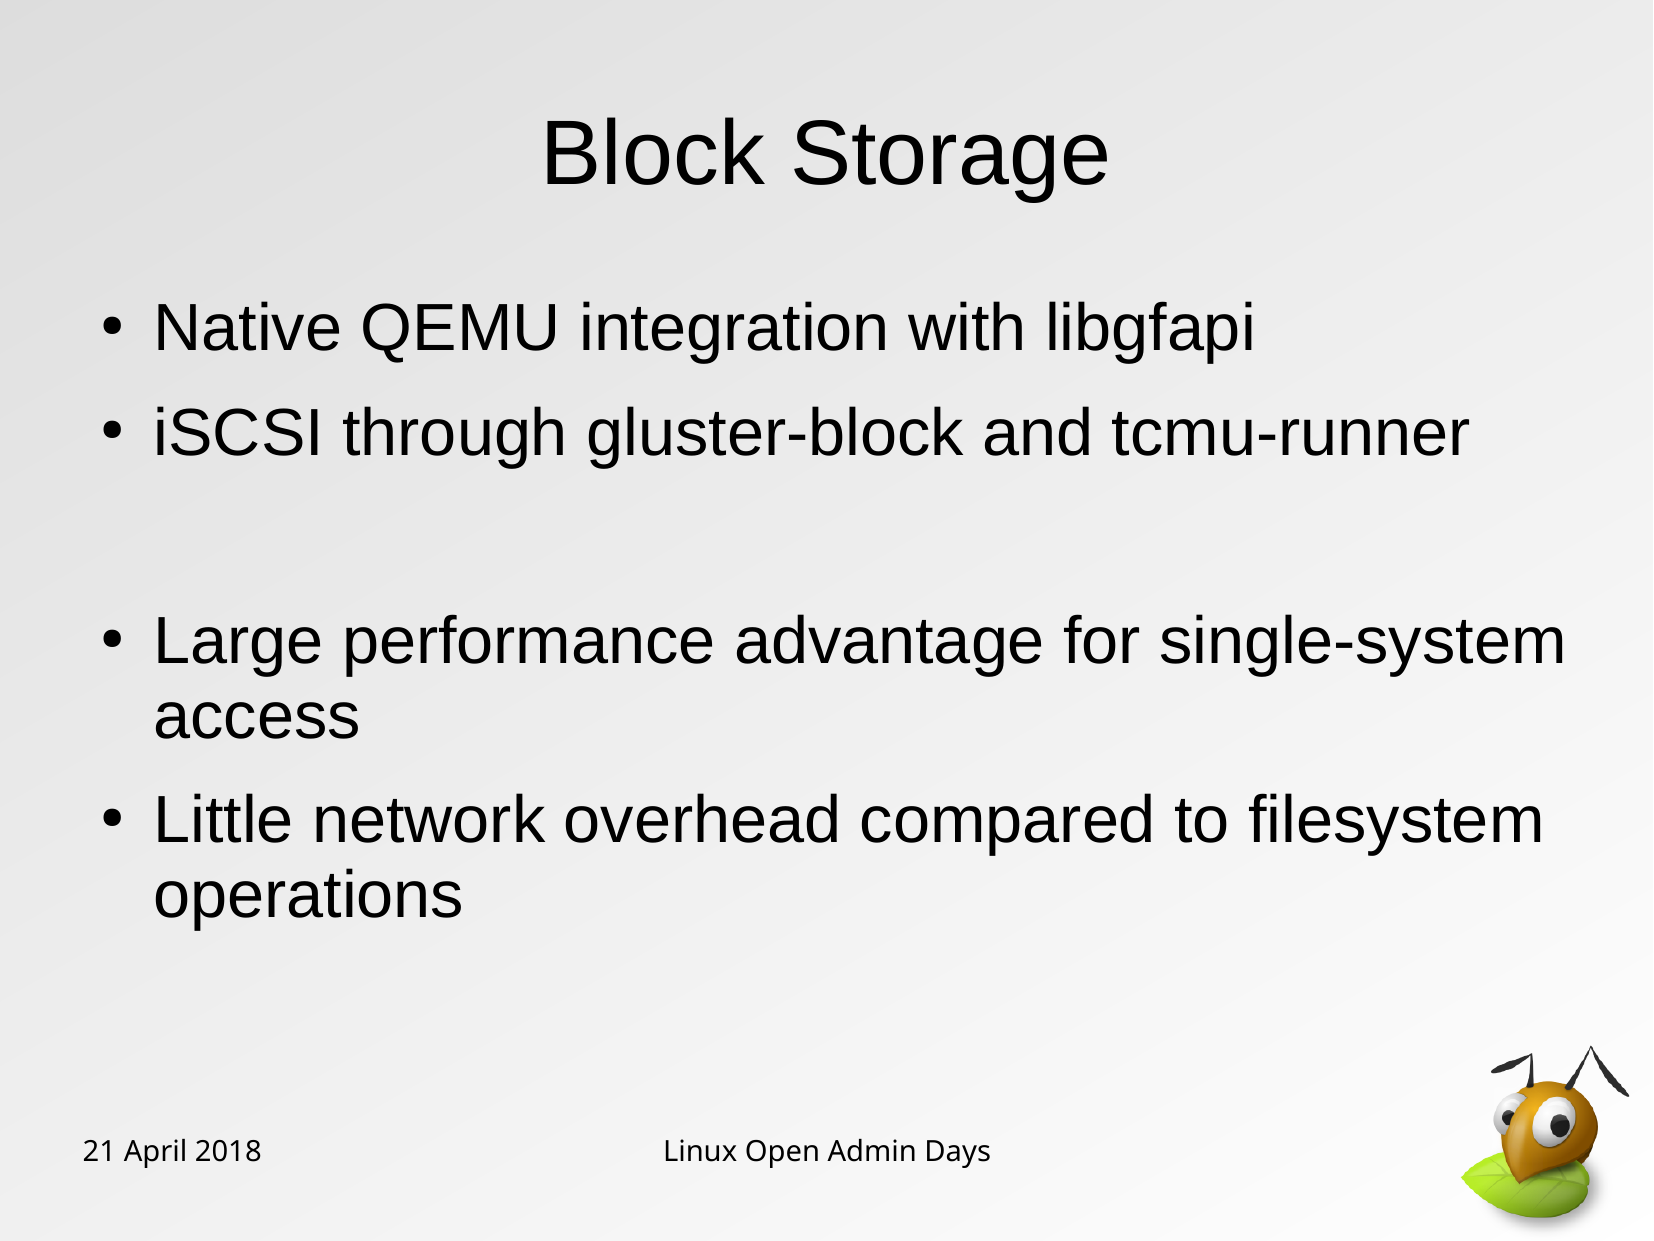

# Block Storage
Native QEMU integration with libgfapi
iSCSI through gluster-block and tcmu-runner
Large performance advantage for single-system access
Little network overhead compared to filesystem operations
21 April 2018
Linux Open Admin Days